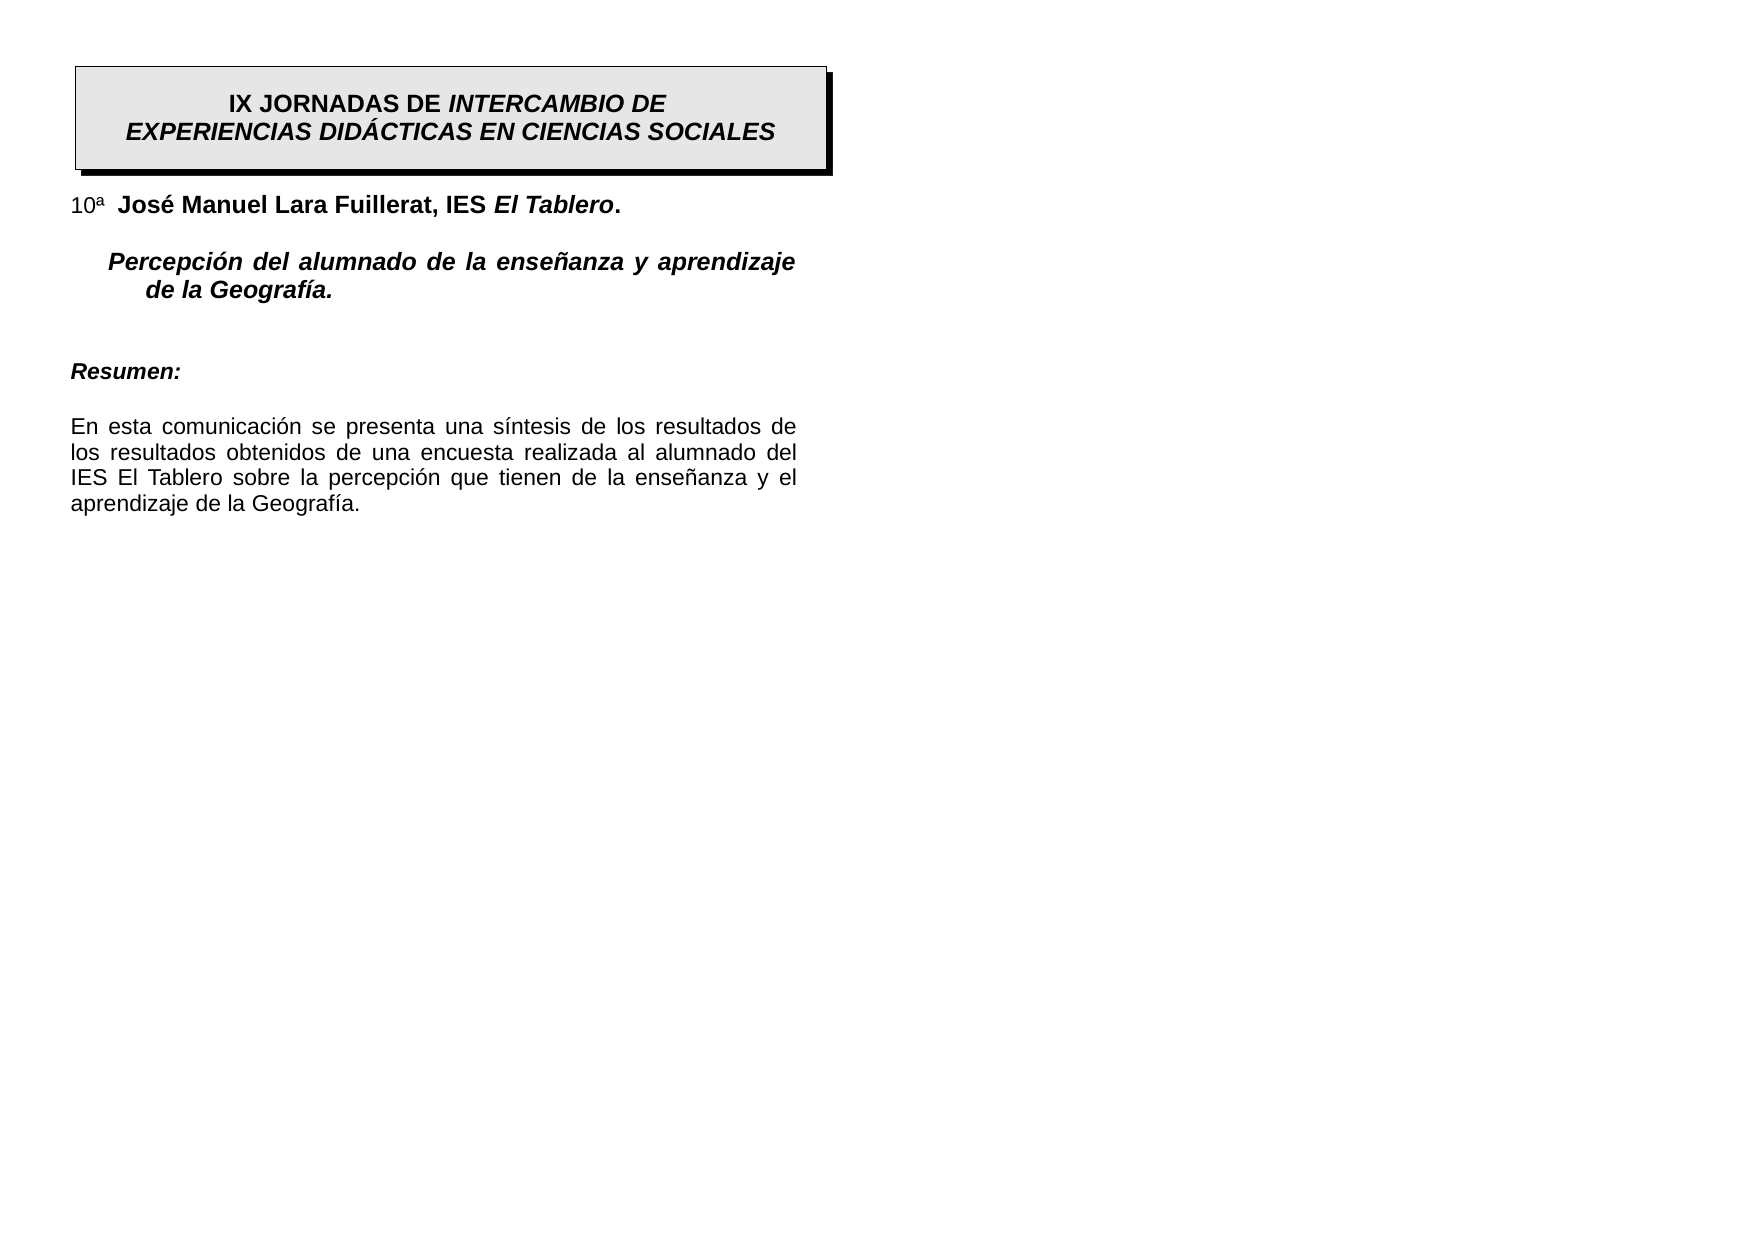

IX JORNADAS DE INTERCAMBIO DE
EXPERIENCIAS DIDÁCTICAS EN CIENCIAS SOCIALES
# 10ª José Manuel Lara Fuillerat, IES El Tablero.
Percepción del alumnado de la enseñanza y aprendizaje de la Geografía.
Resumen:
En esta comunicación se presenta una síntesis de los resultados de los resultados obtenidos de una encuesta realizada al alumnado del IES El Tablero sobre la percepción que tienen de la enseñanza y el aprendizaje de la Geografía.